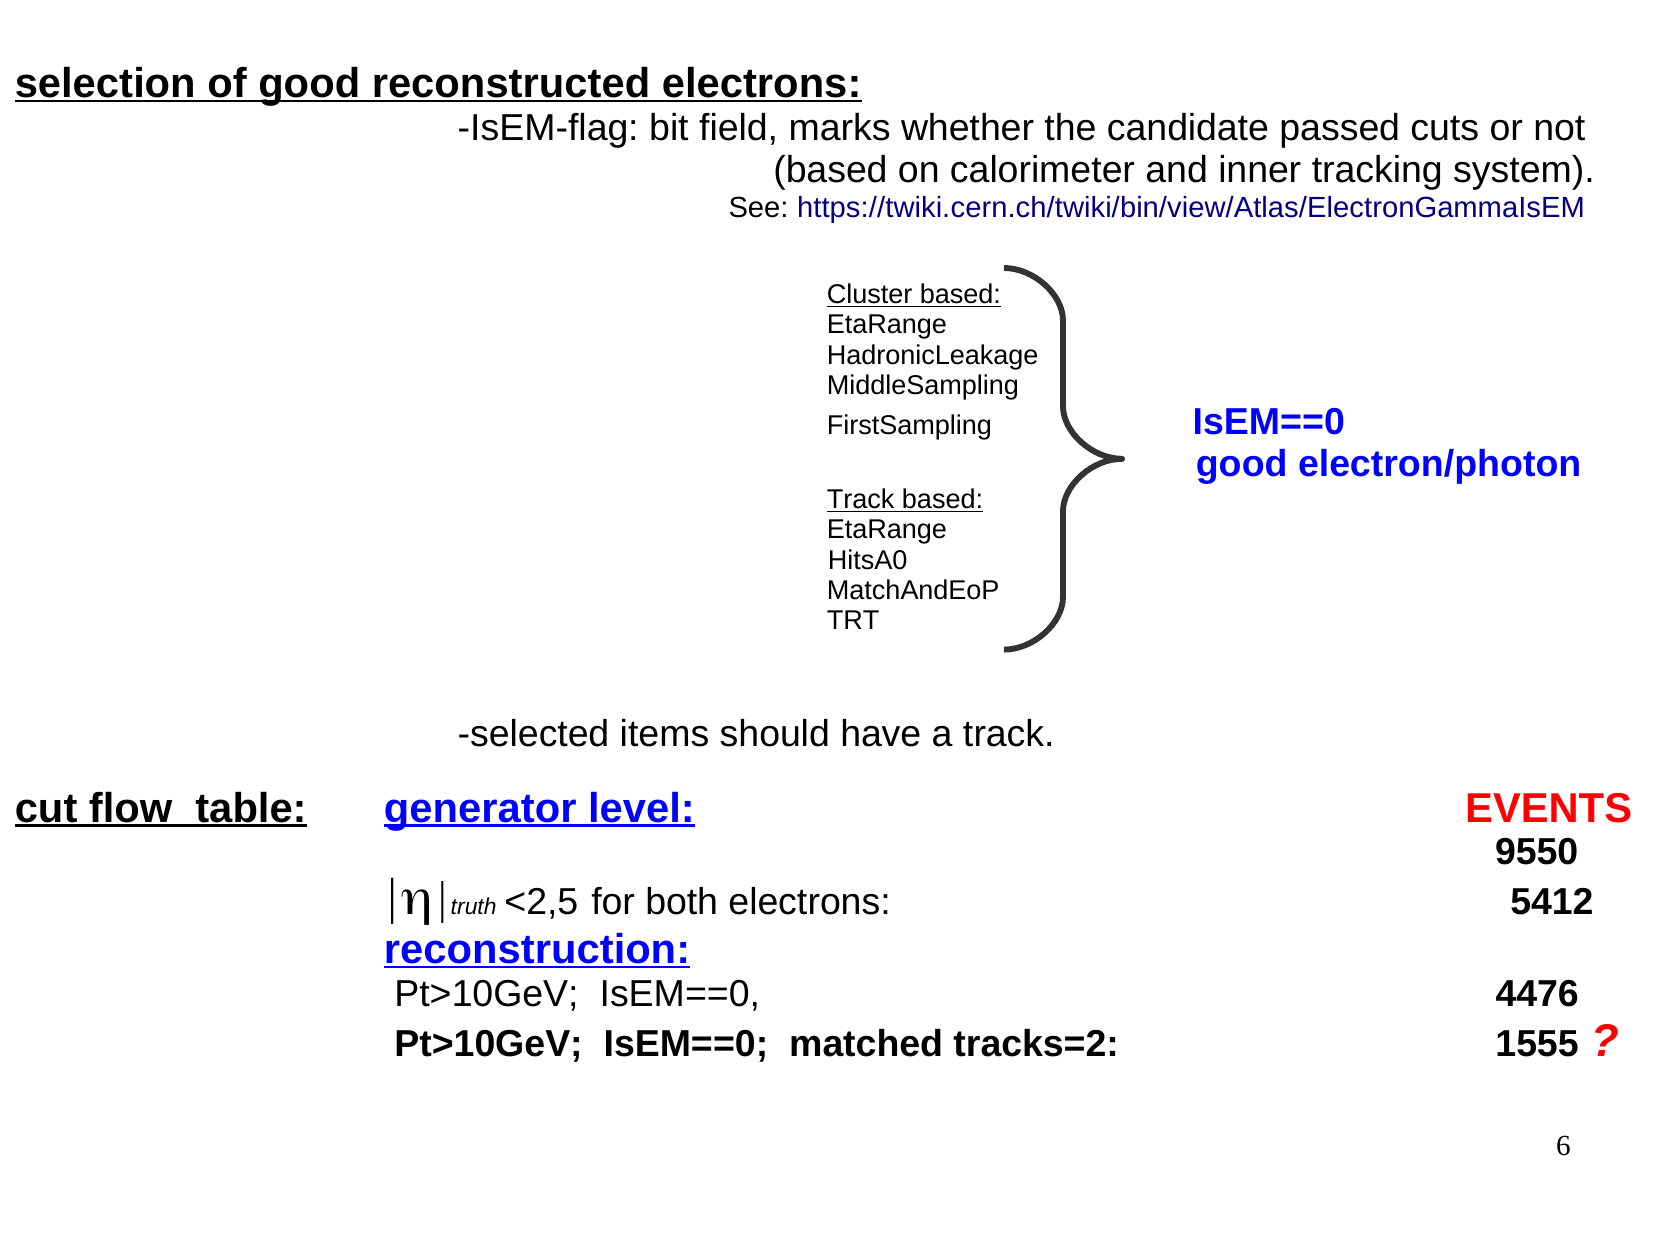

selection of good reconstructed electrons:
						-IsEM-flag: bit field, marks whether the candidate passed cuts or not
 				 (based on calorimeter and inner tracking system).
									 See: https://twiki.cern.ch/twiki/bin/view/Atlas/ElectronGammaIsEM
											Cluster based:
											EtaRange
											HadronicLeakage
											MiddleSampling
											FirstSampling IsEM==0
											 			good electron/photon
									 	Track based:
											EtaRange
										 HitsA0
 											MatchAndEoP
					 						TRT
						-selected items should have a track.
cut flow table:		generator level: EVENTS
 9550
 		 |h|truth <2,5 for both electrons: 5412
					reconstruction:
					 Pt>10GeV; IsEM==0, 4476
 					 Pt>10GeV; IsEM==0; matched tracks=2: 1555 ?
6